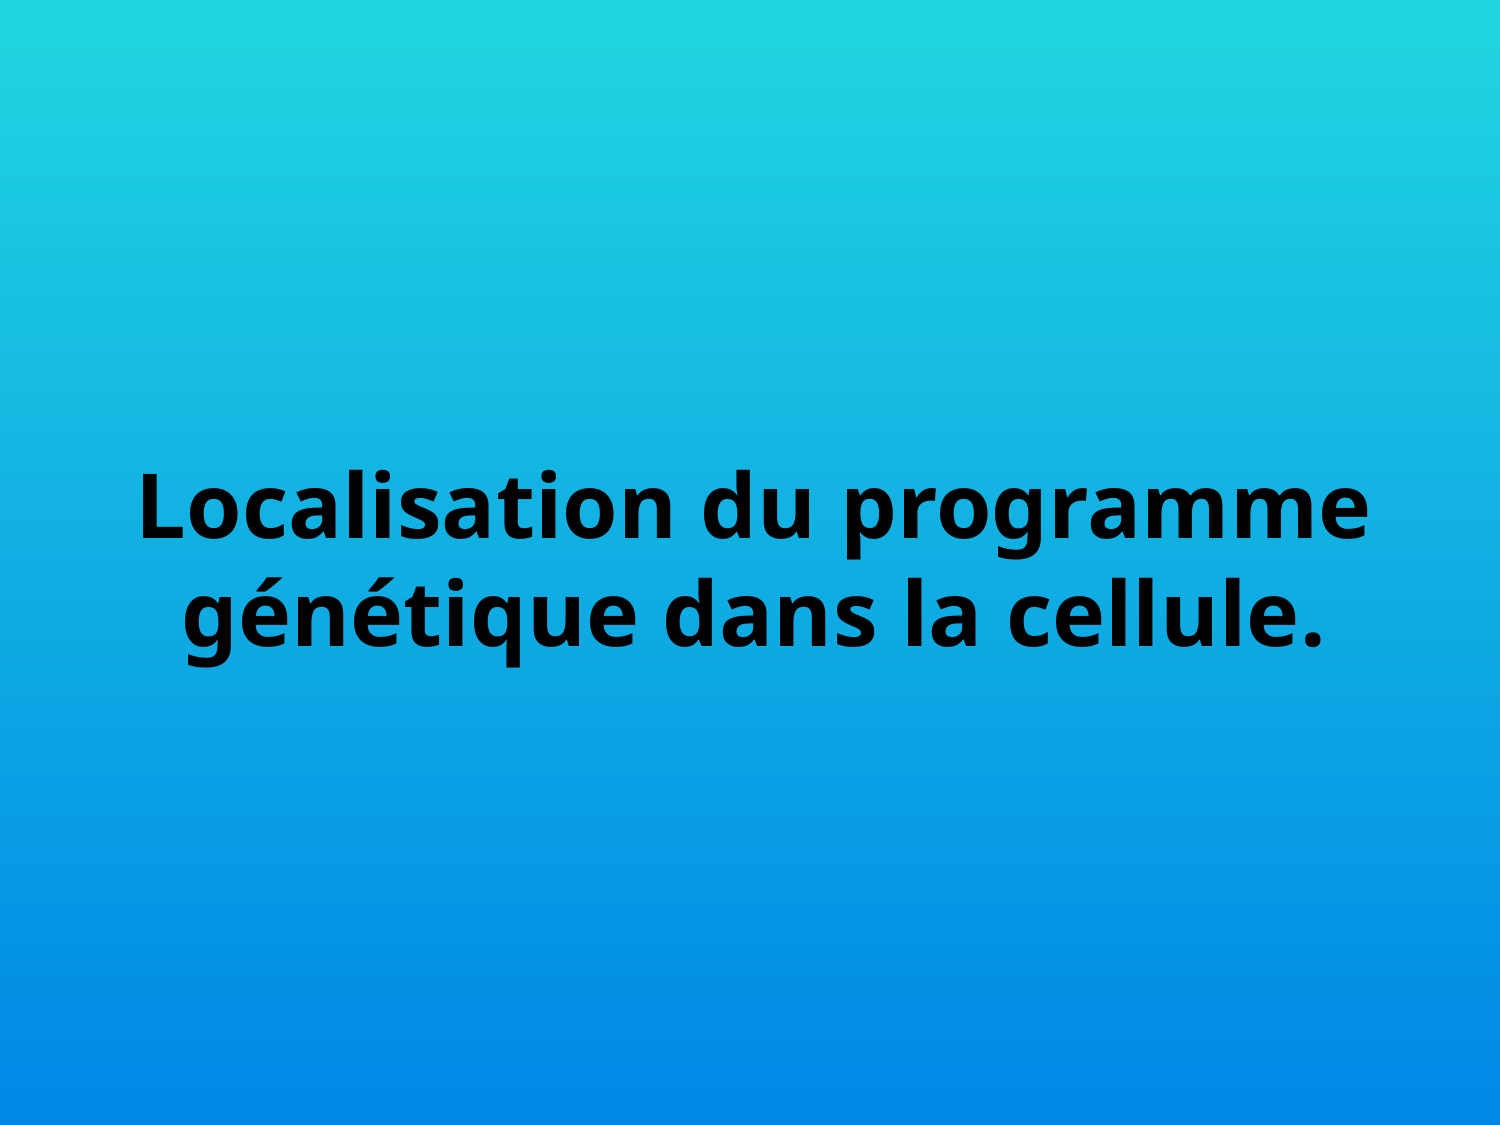

# Localisation du programme génétique dans la cellule.